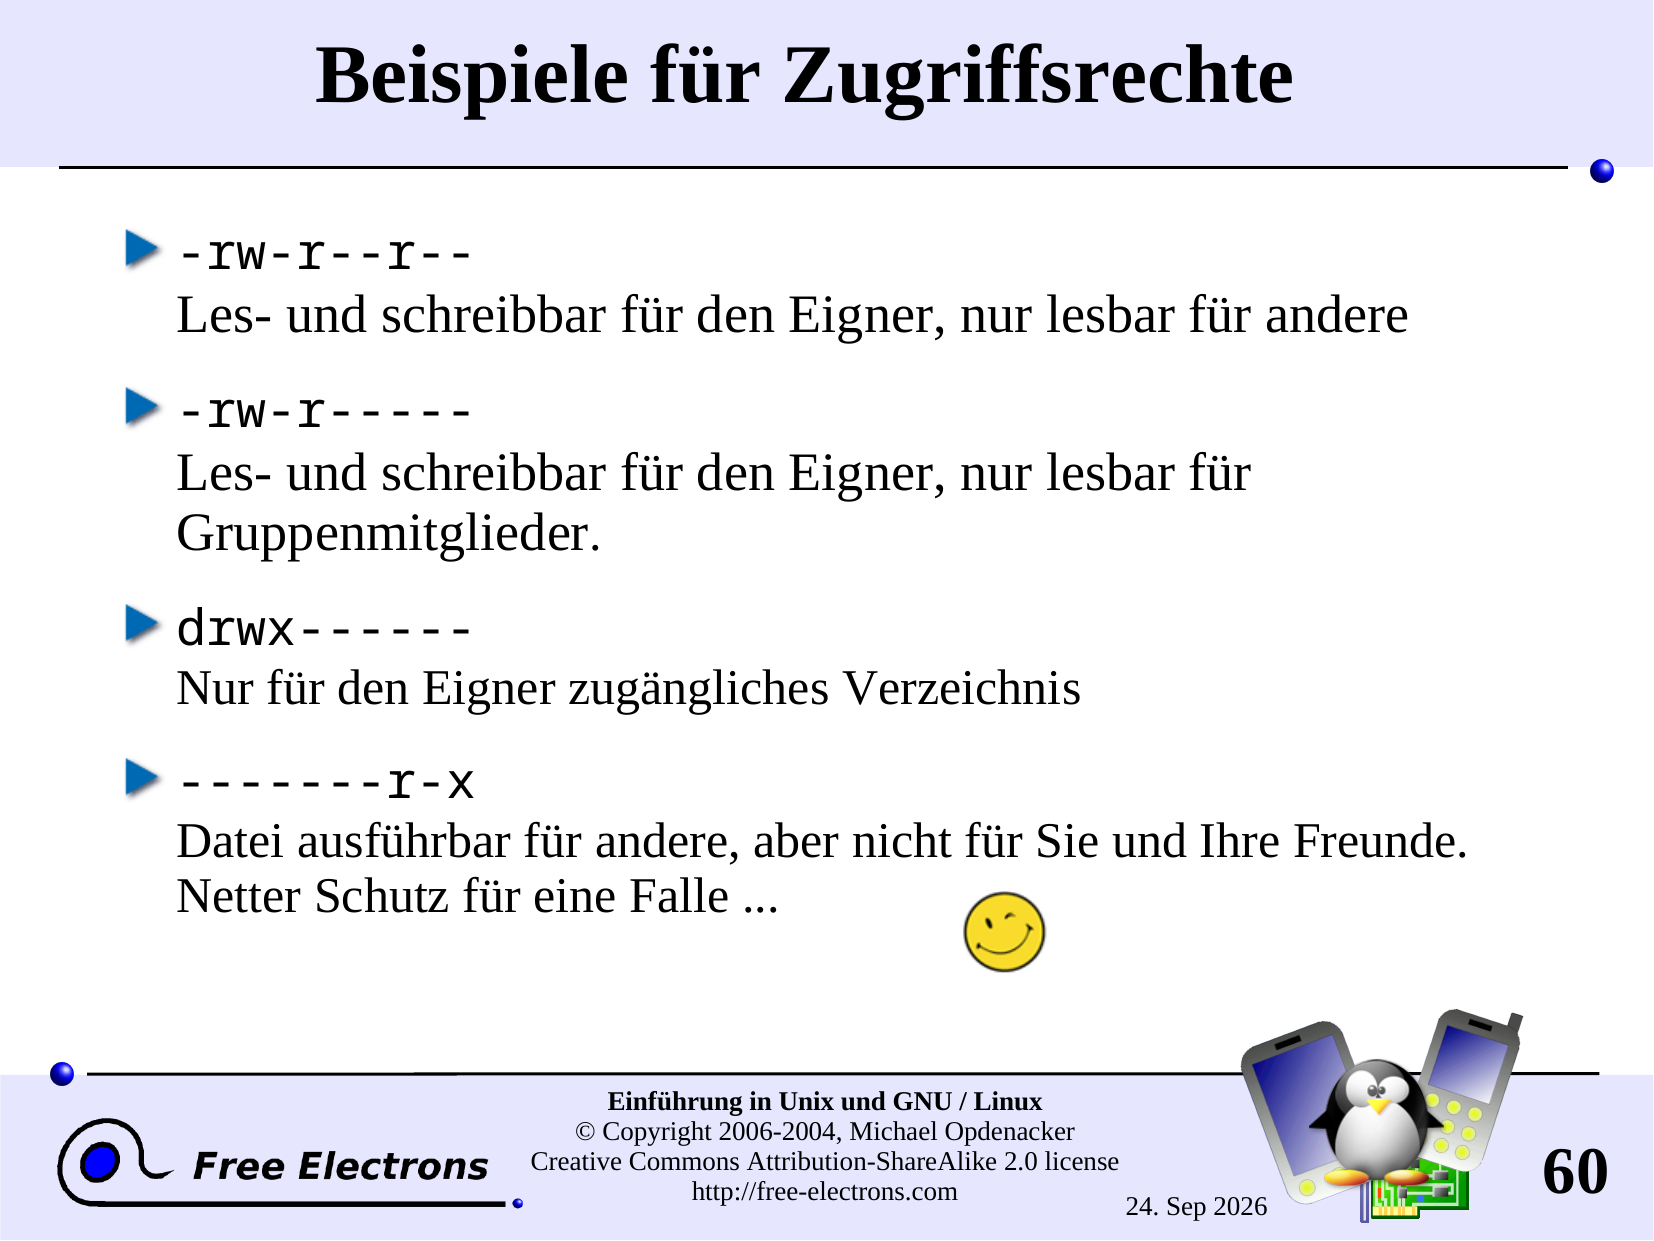

# Beispiele für Zugriffsrechte
-rw-r--r--
Les- und schreibbar für den Eigner, nur lesbar für andere
-rw-r-----
Les- und schreibbar für den Eigner, nur lesbar für Gruppenmitglieder.
drwx------
Nur für den Eigner zugängliches Verzeichnis
-------r-x
Datei ausführbar für andere, aber nicht für Sie und Ihre Freunde. Netter Schutz für eine Falle ...